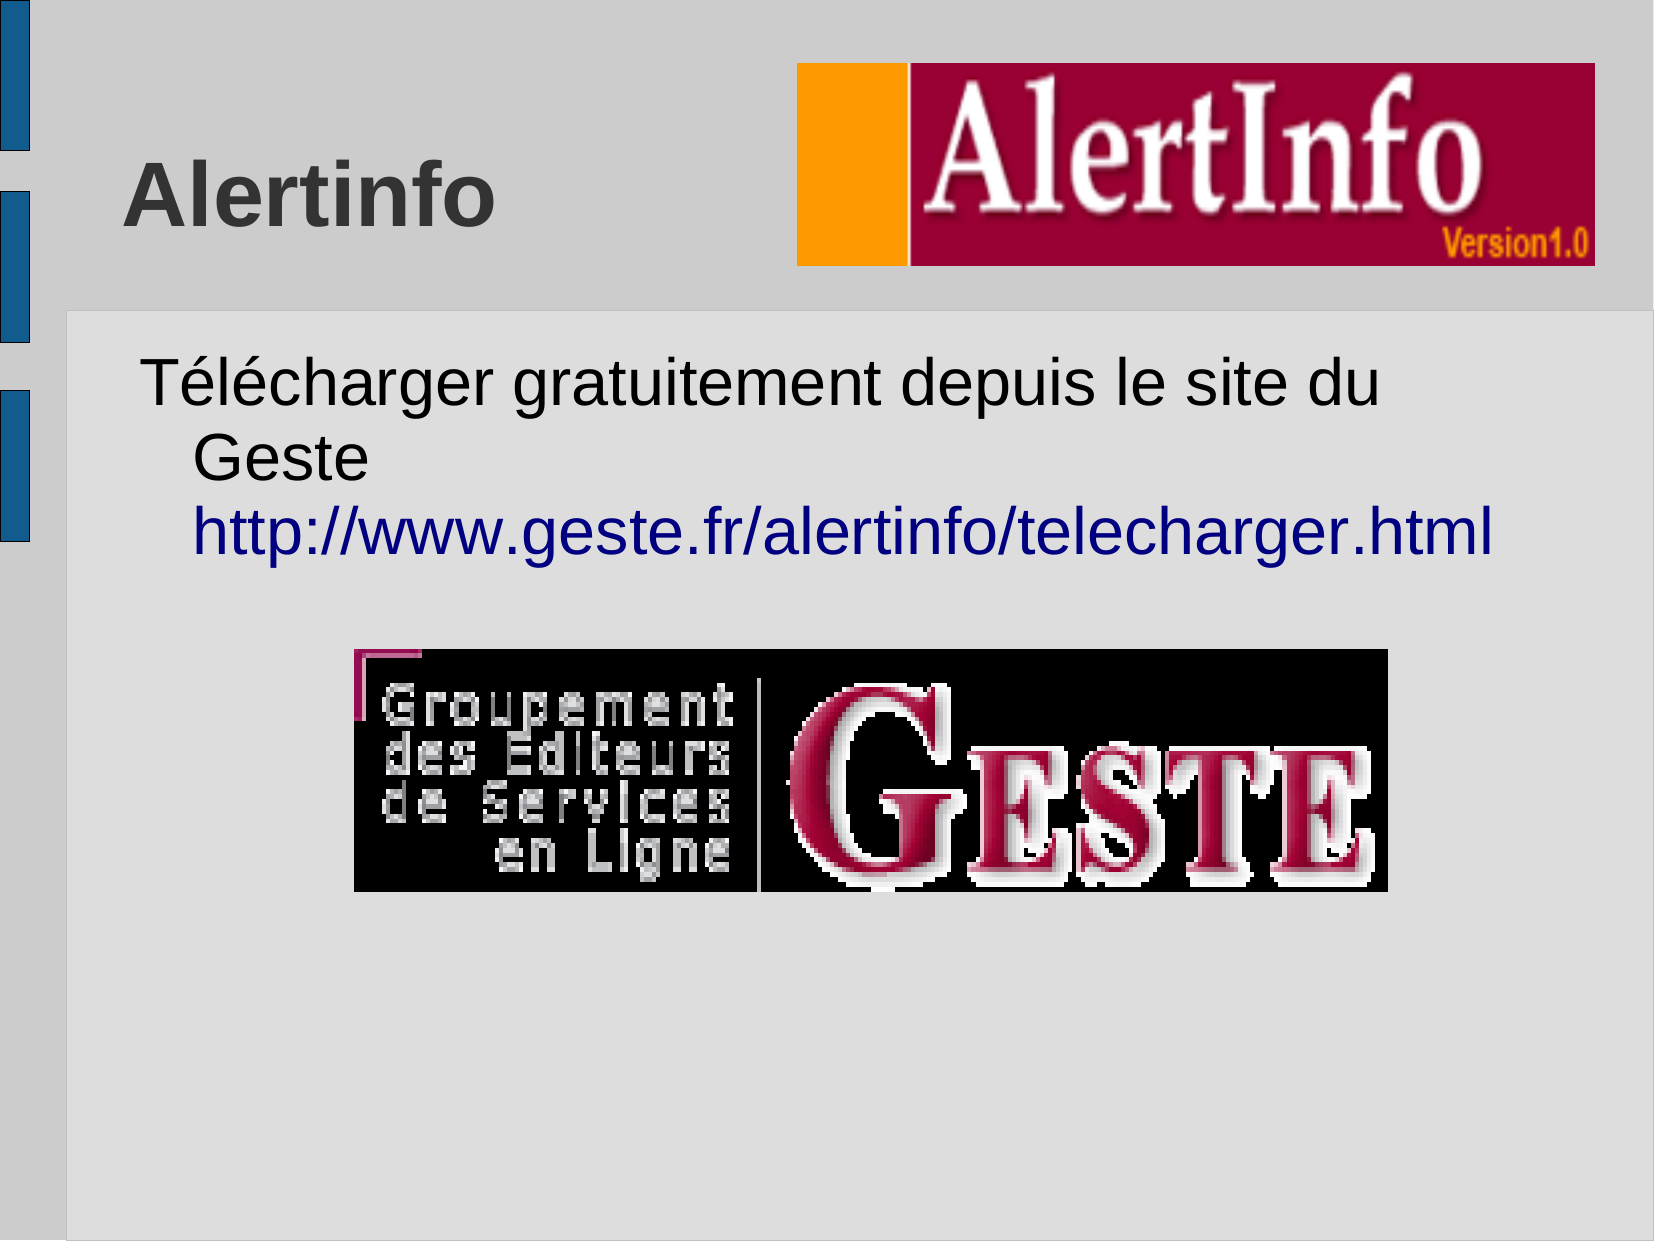

# Alertinfo
Télécharger gratuitement depuis le site du Geste http://www.geste.fr/alertinfo/telecharger.html